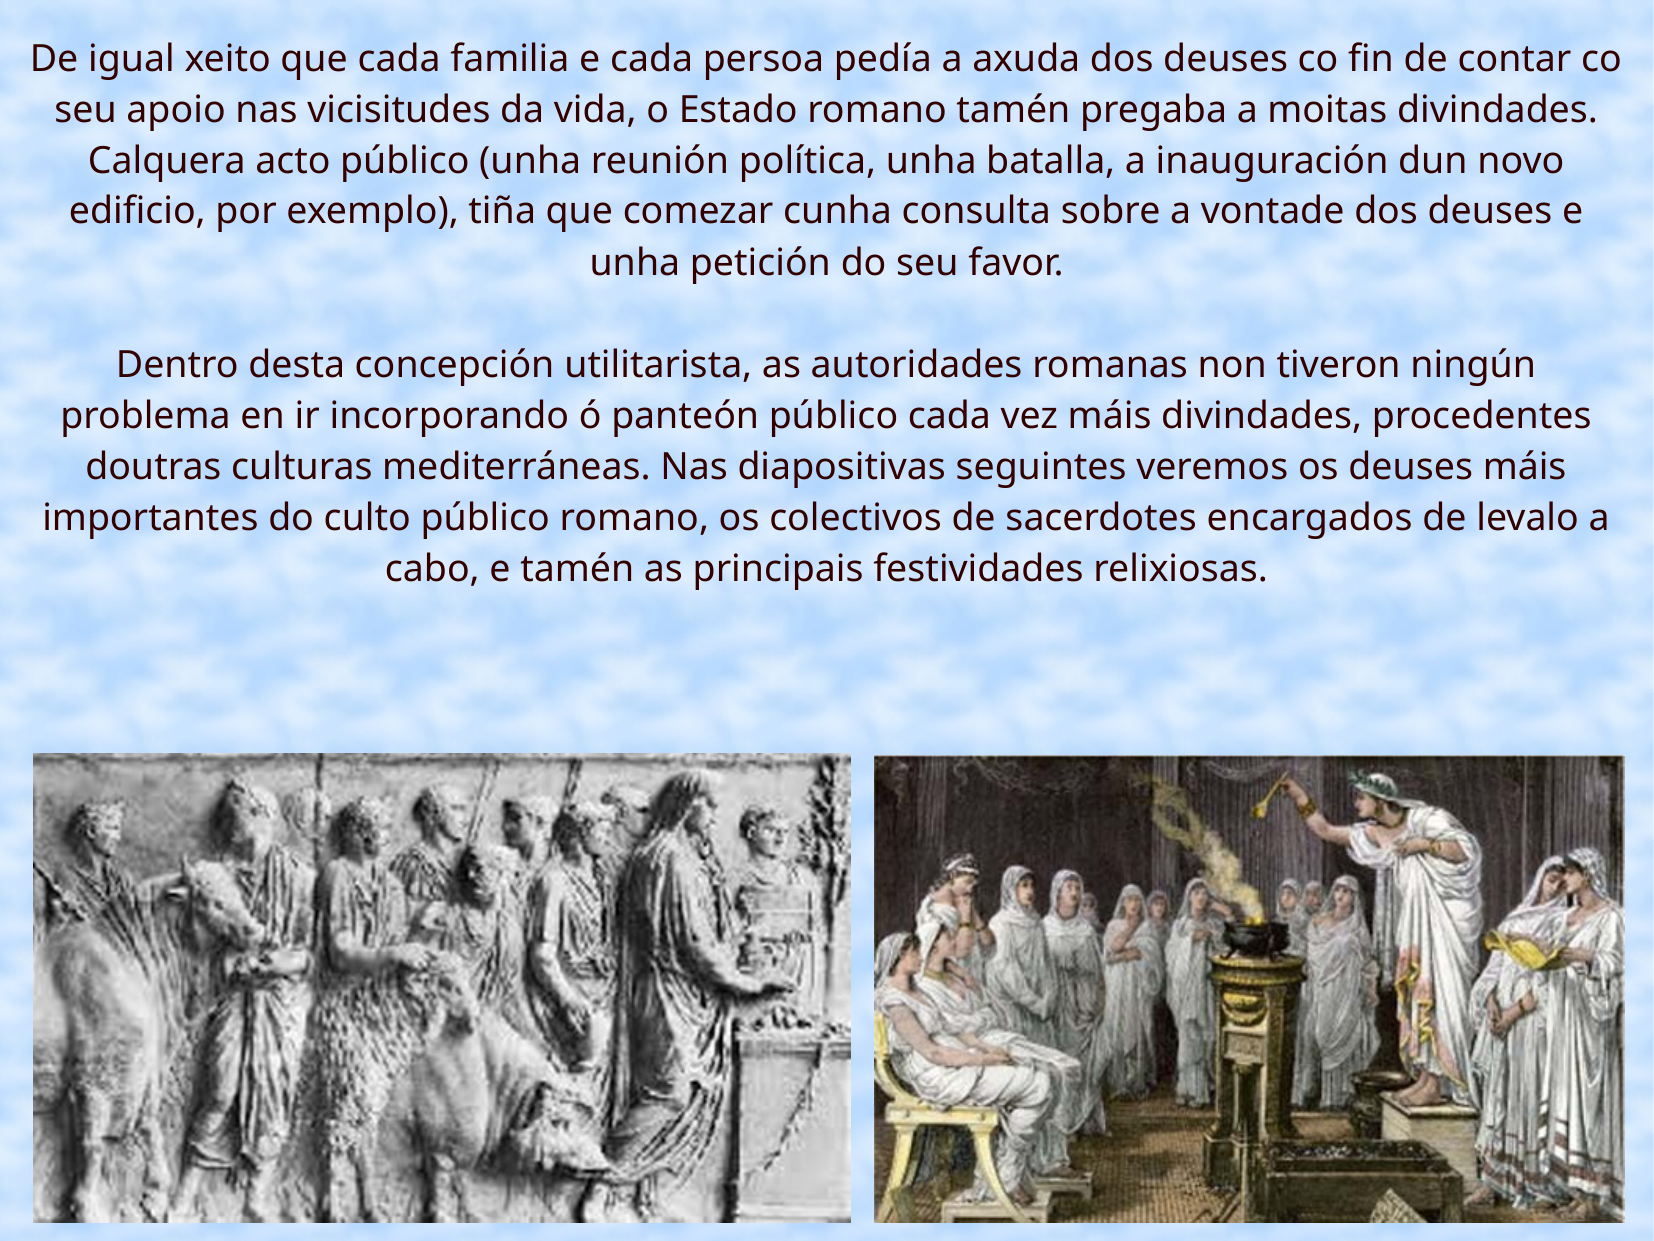

De igual xeito que cada familia e cada persoa pedía a axuda dos deuses co fin de contar co seu apoio nas vicisitudes da vida, o Estado romano tamén pregaba a moitas divindades. Calquera acto público (unha reunión política, unha batalla, a inauguración dun novo edificio, por exemplo), tiña que comezar cunha consulta sobre a vontade dos deuses e unha petición do seu favor.
Dentro desta concepción utilitarista, as autoridades romanas non tiveron ningún problema en ir incorporando ó panteón público cada vez máis divindades, procedentes doutras culturas mediterráneas. Nas diapositivas seguintes veremos os deuses máis importantes do culto público romano, os colectivos de sacerdotes encargados de levalo a cabo, e tamén as principais festividades relixiosas.